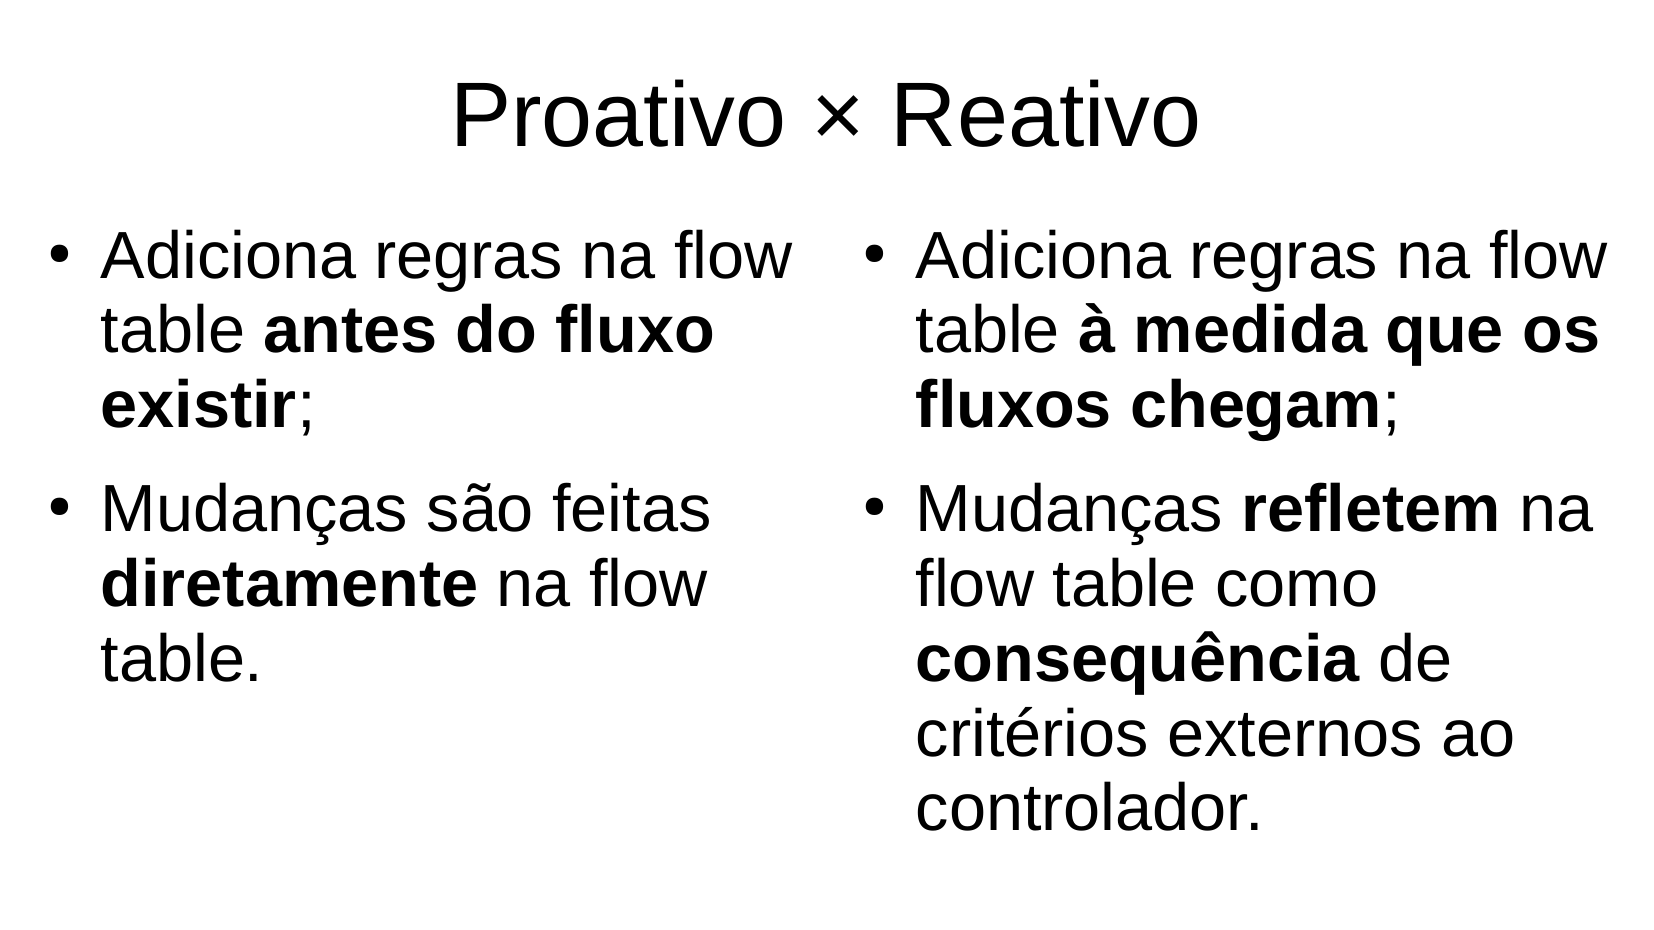

# Proativo × Reativo
Adiciona regras na flow table antes do fluxo existir;
Mudanças são feitas diretamente na flow table.
Adiciona regras na flow table à medida que os fluxos chegam;
Mudanças refletem na flow table como consequência de critérios externos ao controlador.